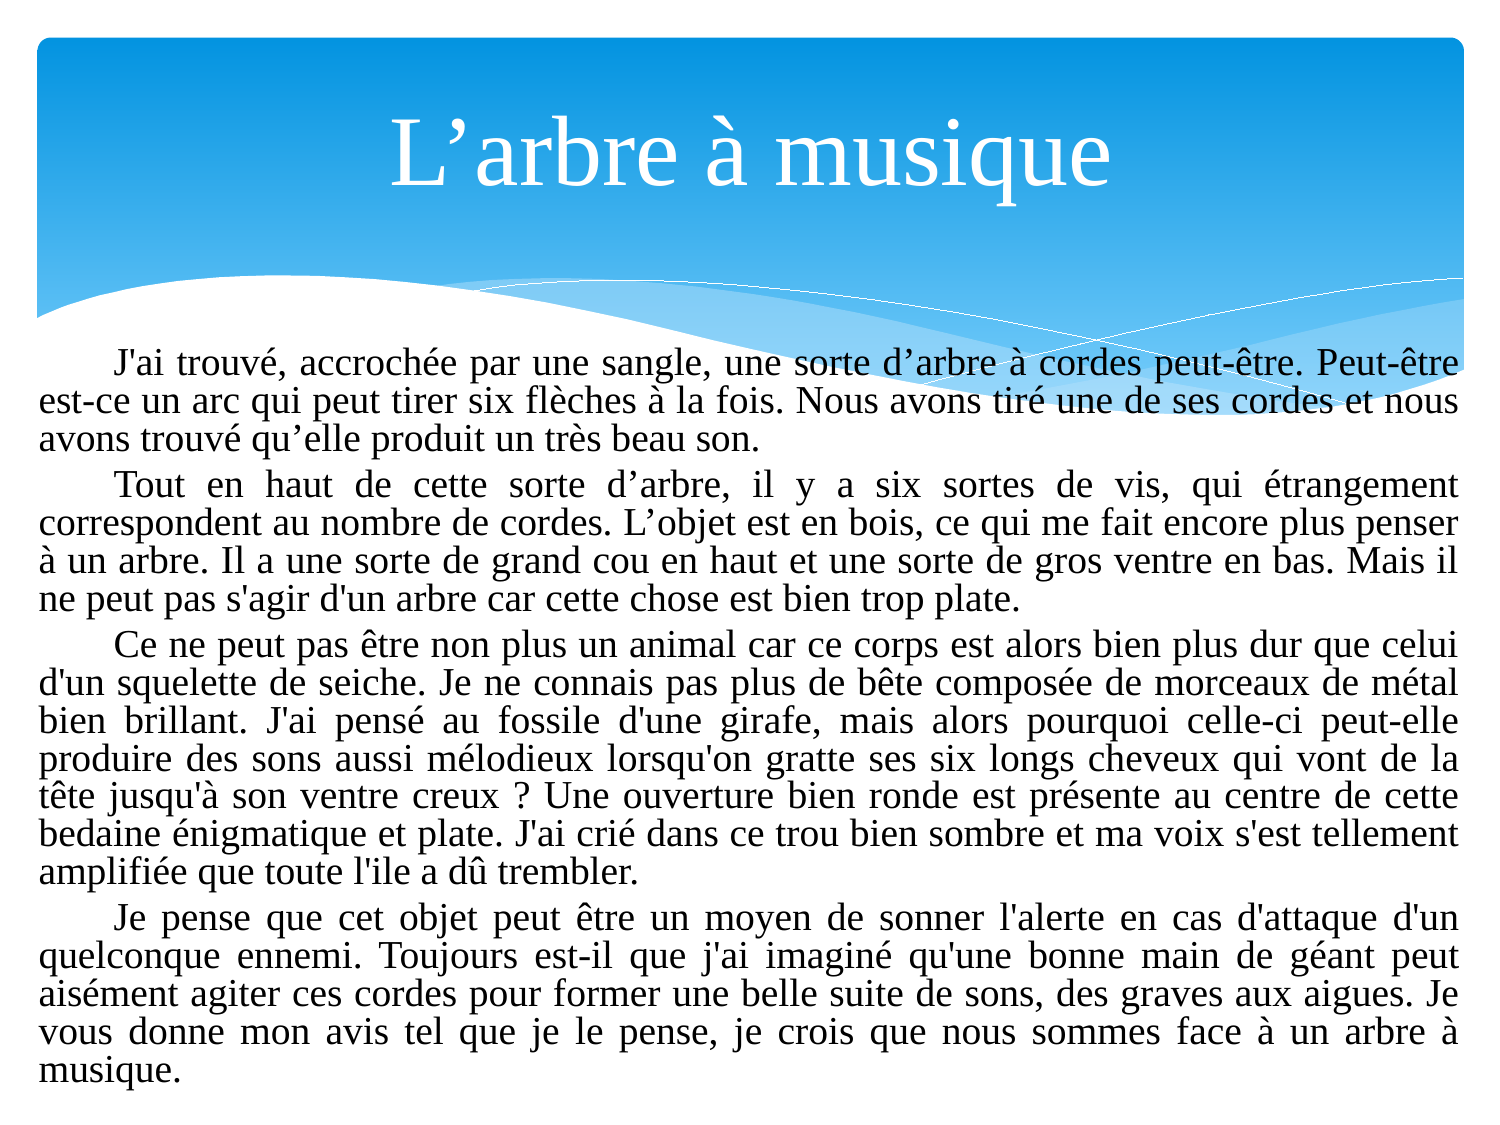

L’arbre à musique
# J'ai trouvé, accrochée par une sangle, une sorte d’arbre à cordes peut-être. Peut-être est-ce un arc qui peut tirer six flèches à la fois. Nous avons tiré une de ses cordes et nous avons trouvé qu’elle produit un très beau son.
	Tout en haut de cette sorte d’arbre, il y a six sortes de vis, qui étrangement correspondent au nombre de cordes. L’objet est en bois, ce qui me fait encore plus penser à un arbre. Il a une sorte de grand cou en haut et une sorte de gros ventre en bas. Mais il ne peut pas s'agir d'un arbre car cette chose est bien trop plate.
	Ce ne peut pas être non plus un animal car ce corps est alors bien plus dur que celui d'un squelette de seiche. Je ne connais pas plus de bête composée de morceaux de métal bien brillant. J'ai pensé au fossile d'une girafe, mais alors pourquoi celle-ci peut-elle produire des sons aussi mélodieux lorsqu'on gratte ses six longs cheveux qui vont de la tête jusqu'à son ventre creux ? Une ouverture bien ronde est présente au centre de cette bedaine énigmatique et plate. J'ai crié dans ce trou bien sombre et ma voix s'est tellement amplifiée que toute l'ile a dû trembler.
	Je pense que cet objet peut être un moyen de sonner l'alerte en cas d'attaque d'un quelconque ennemi. Toujours est-il que j'ai imaginé qu'une bonne main de géant peut aisément agiter ces cordes pour former une belle suite de sons, des graves aux aigues. Je vous donne mon avis tel que je le pense, je crois que nous sommes face à un arbre à musique.